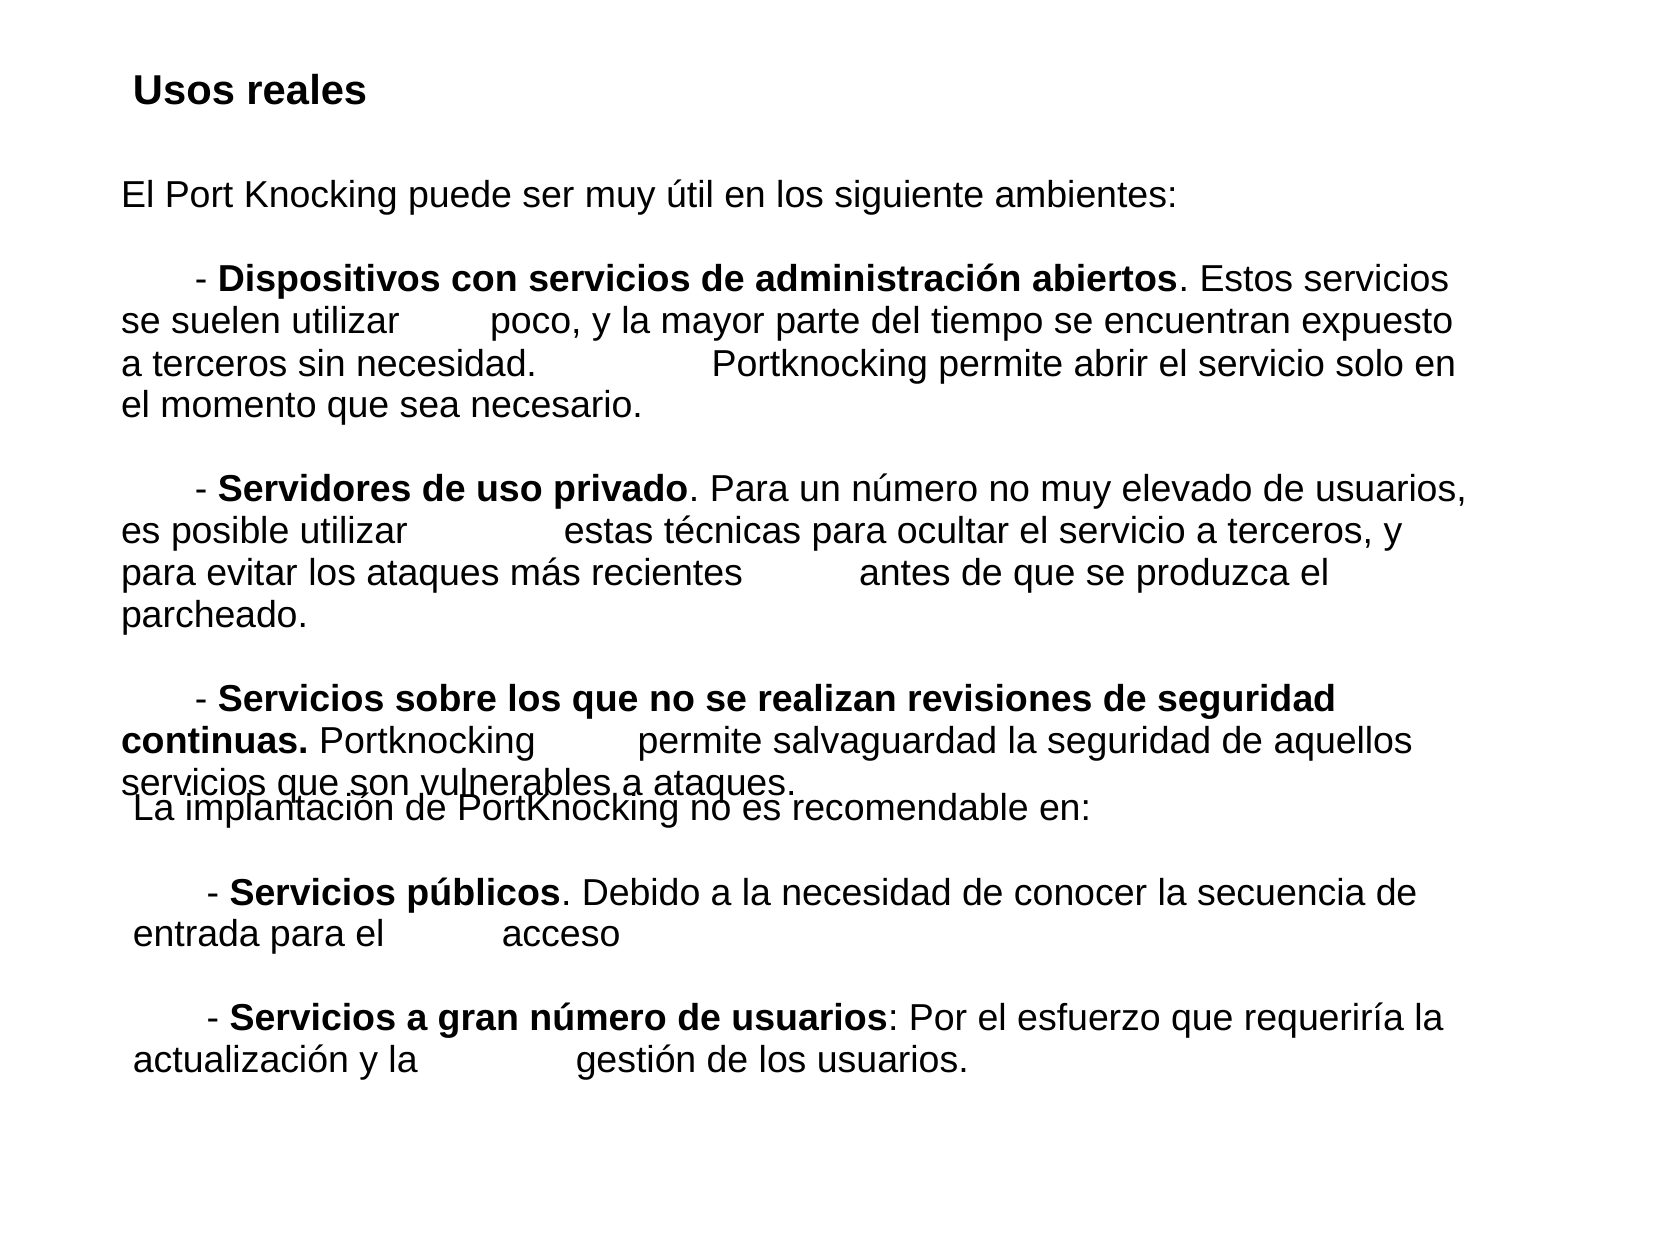

Usos reales
El Port Knocking puede ser muy útil en los siguiente ambientes:
	- Dispositivos con servicios de administración abiertos. Estos servicios se suelen utilizar 		poco, y la mayor parte del tiempo se encuentran expuesto a terceros sin necesidad. 			Portknocking permite abrir el servicio solo en el momento que sea necesario.
	- Servidores de uso privado. Para un número no muy elevado de usuarios, es posible utilizar 		estas técnicas para ocultar el servicio a terceros, y para evitar los ataques más recientes 		antes de que se produzca el parcheado.
	- Servicios sobre los que no se realizan revisiones de seguridad continuas. Portknocking 		permite salvaguardad la seguridad de aquellos servicios que son vulnerables a ataques.
La implantación de PortKnocking no es recomendable en:
	- Servicios públicos. Debido a la necesidad de conocer la secuencia de entrada para el 		acceso
	- Servicios a gran número de usuarios: Por el esfuerzo que requeriría la actualización y la 		gestión de los usuarios.